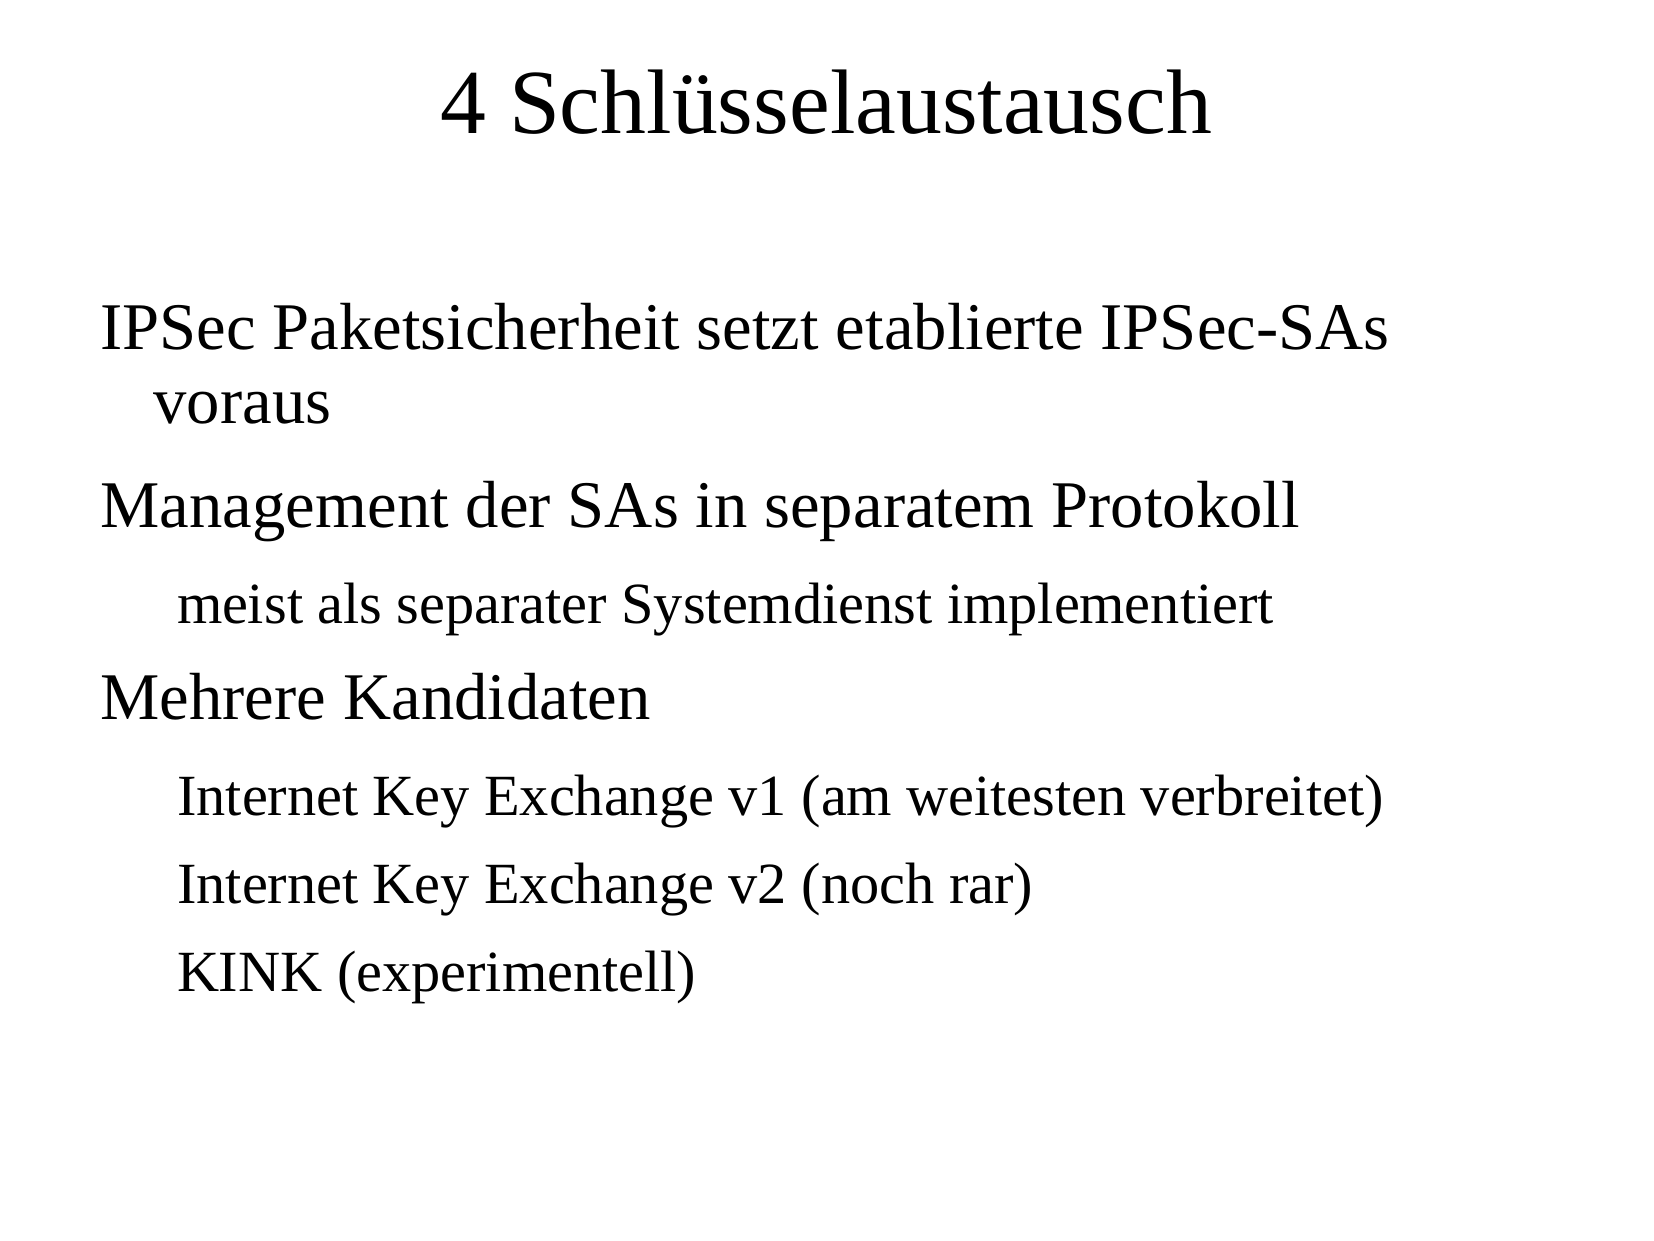

# 4 Schlüsselaustausch
IPSec Paketsicherheit setzt etablierte IPSec-SAs voraus
Management der SAs in separatem Protokoll
meist als separater Systemdienst implementiert
Mehrere Kandidaten
Internet Key Exchange v1 (am weitesten verbreitet)
Internet Key Exchange v2 (noch rar)
KINK (experimentell)